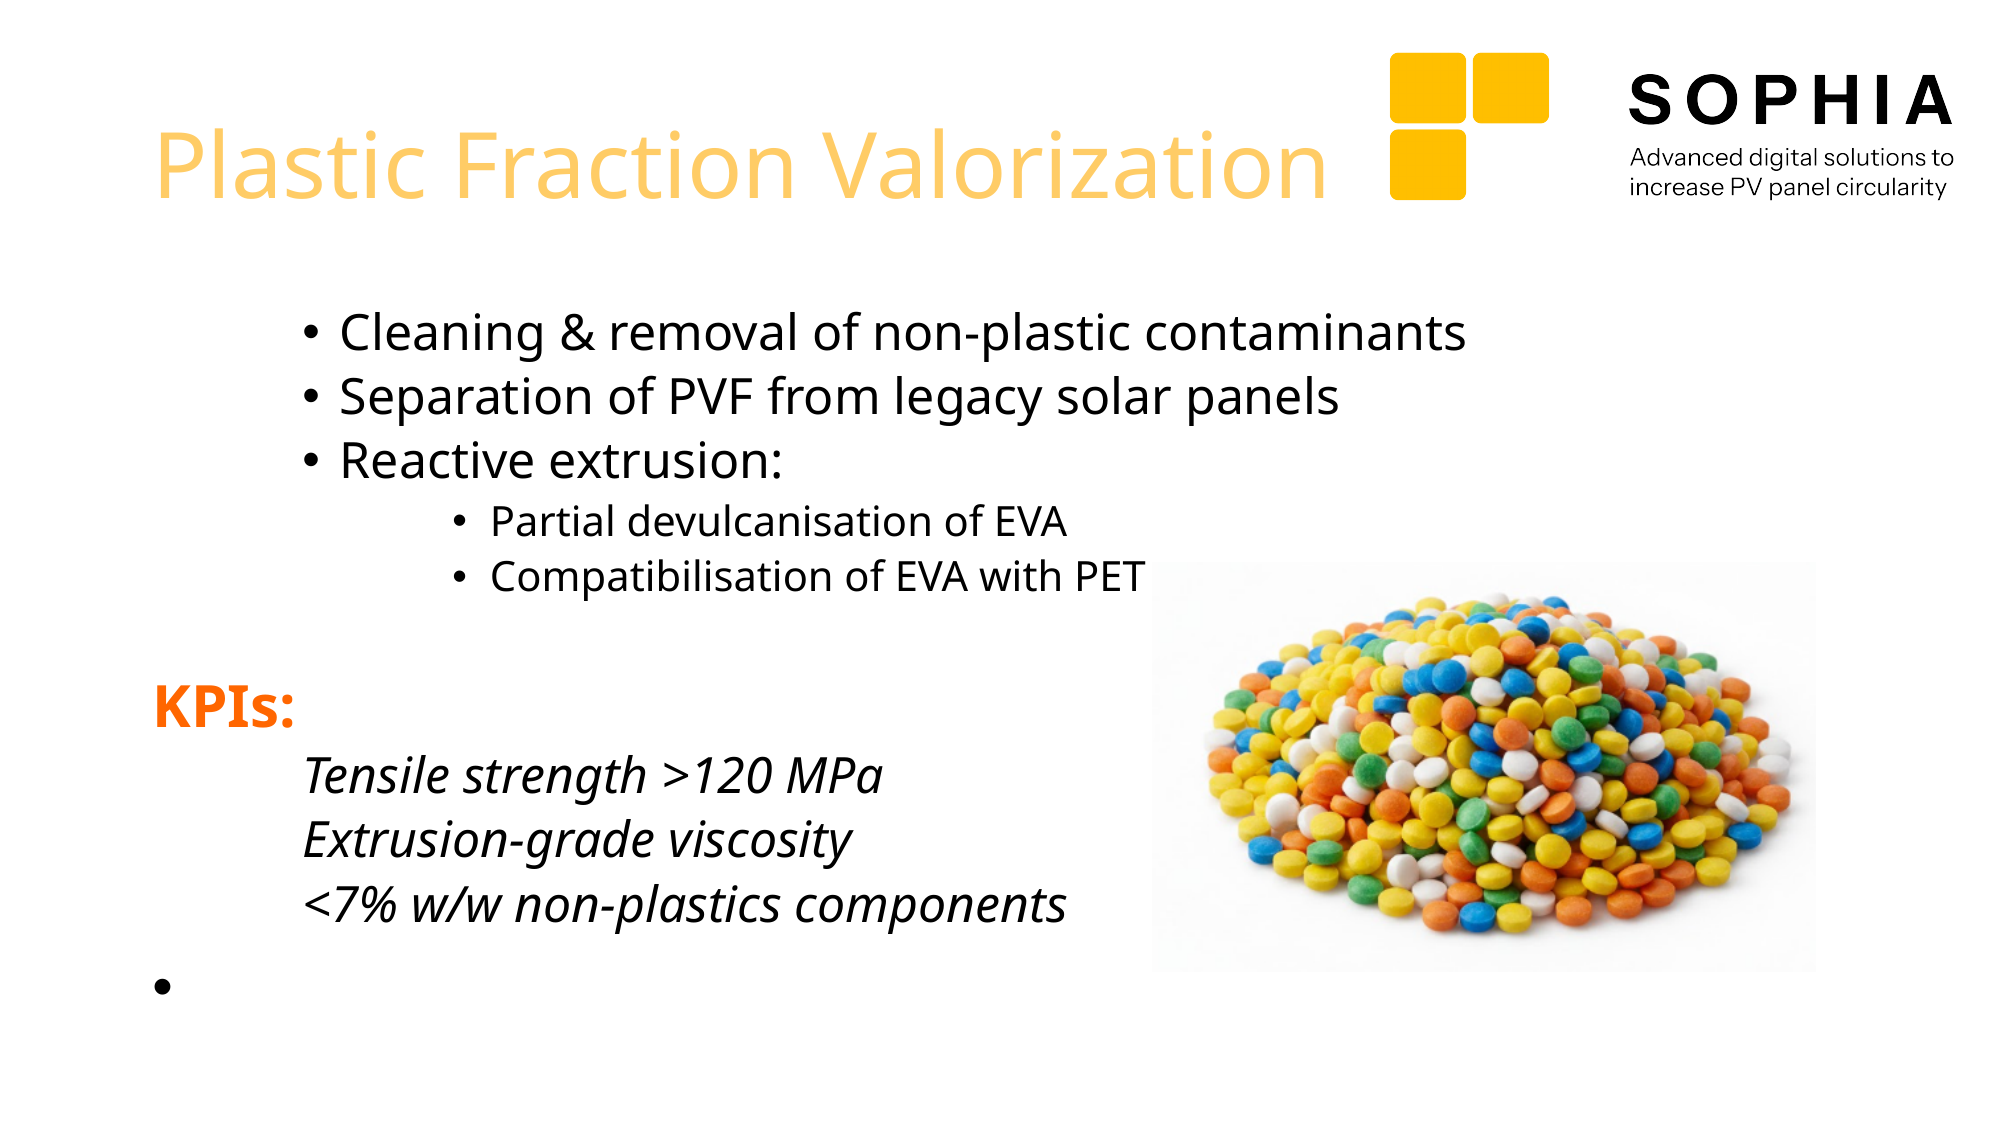

# Plastic Fraction Valorization
Cleaning & removal of non-plastic contaminants
Separation of PVF from legacy solar panels
Reactive extrusion:
Partial devulcanisation of EVA
Compatibilisation of EVA with PET
KPIs:
Tensile strength >120 MPa
Extrusion-grade viscosity
<7% w/w non-plastics components